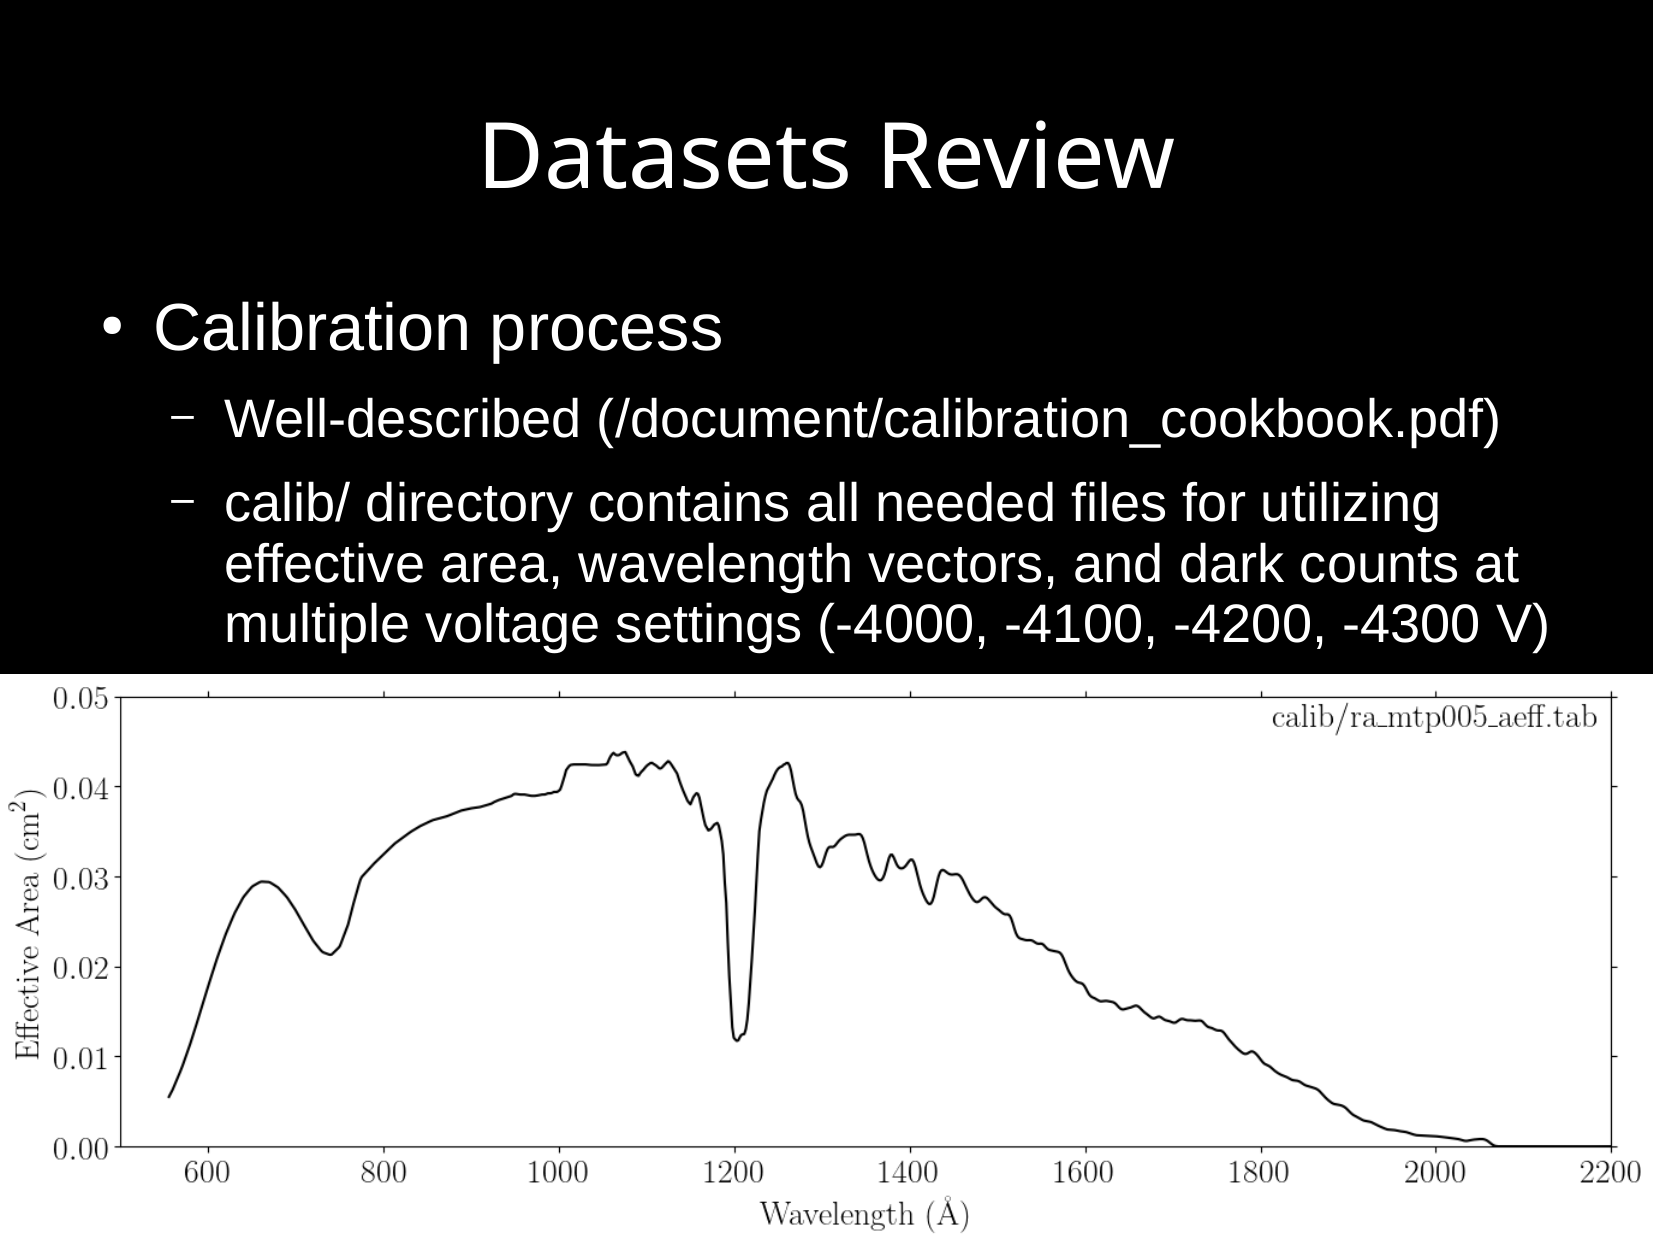

# Datasets Review
Calibration process
Well-described (/document/calibration_cookbook.pdf)
calib/ directory contains all needed files for utilizing effective area, wavelength vectors, and dark counts at multiple voltage settings (-4000, -4100, -4200, -4300 V)